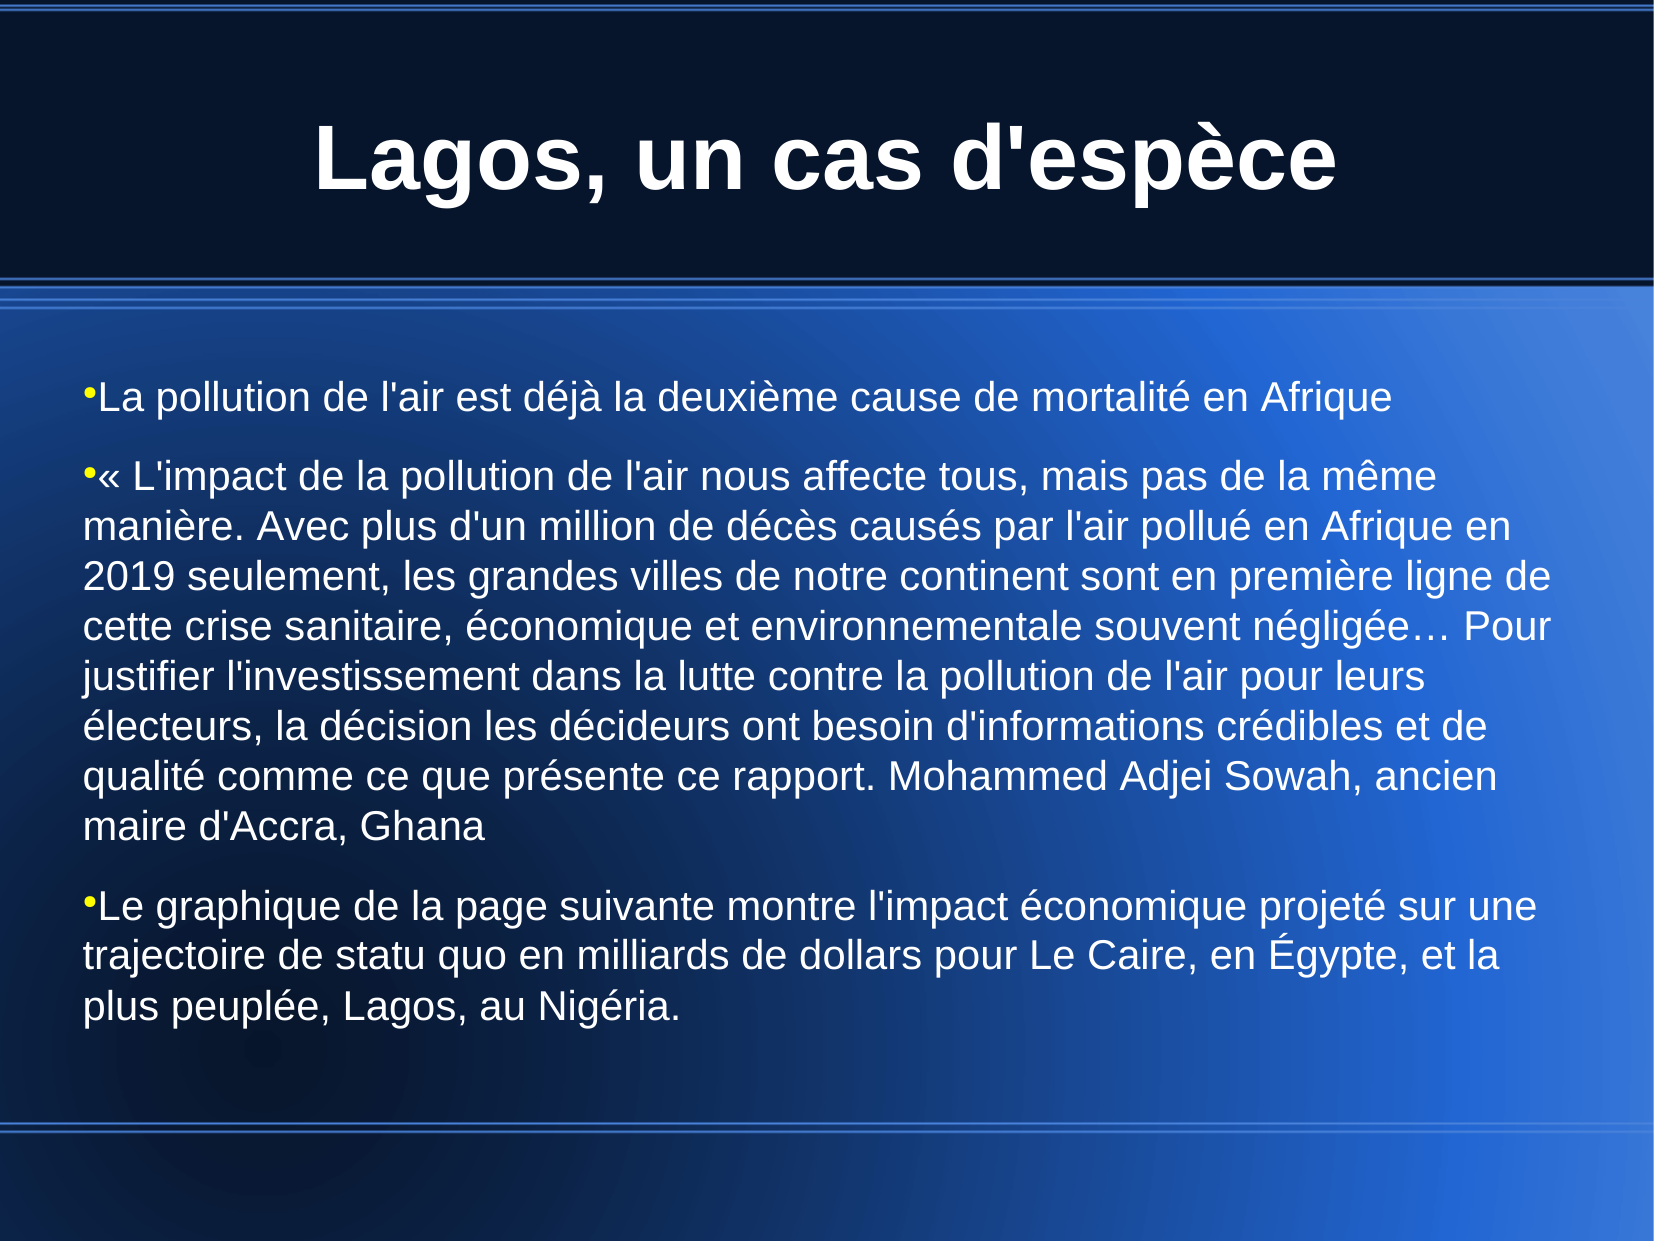

# Lagos, un cas d'espèce
La pollution de l'air est déjà la deuxième cause de mortalité en Afrique
« L'impact de la pollution de l'air nous affecte tous, mais pas de la même manière. Avec plus d'un million de décès causés par l'air pollué en Afrique en 2019 seulement, les grandes villes de notre continent sont en première ligne de cette crise sanitaire, économique et environnementale souvent négligée… Pour justifier l'investissement dans la lutte contre la pollution de l'air pour leurs électeurs, la décision les décideurs ont besoin d'informations crédibles et de qualité comme ce que présente ce rapport. Mohammed Adjei Sowah, ancien maire d'Accra, Ghana
Le graphique de la page suivante montre l'impact économique projeté sur une trajectoire de statu quo en milliards de dollars pour Le Caire, en Égypte, et la plus peuplée, Lagos, au Nigéria.